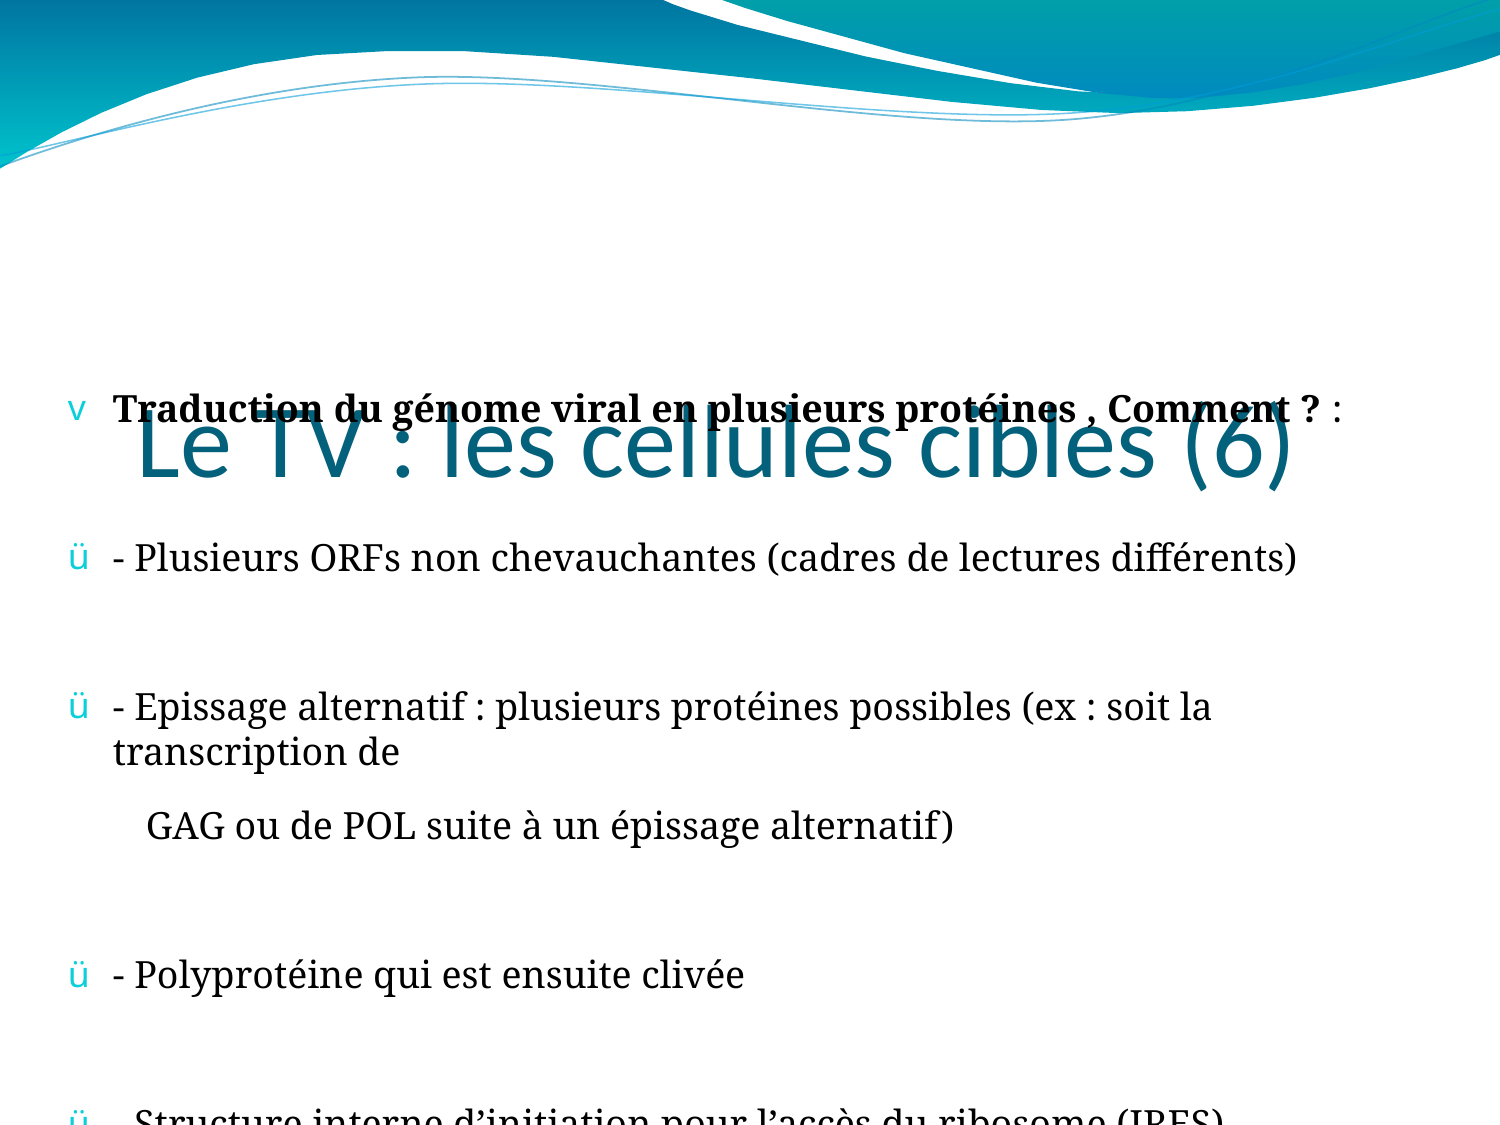

# Le TV : les cellules cibles (6)
Traduction du génome viral en plusieurs protéines , Comment ? :
- Plusieurs ORFs non chevauchantes (cadres de lectures différents)
- Epissage alternatif : plusieurs protéines possibles (ex : soit la transcription de
 GAG ou de POL suite à un épissage alternatif)
- Polyprotéine qui est ensuite clivée
- Structure interne d’initiation pour l’accès du ribosome (IRES)